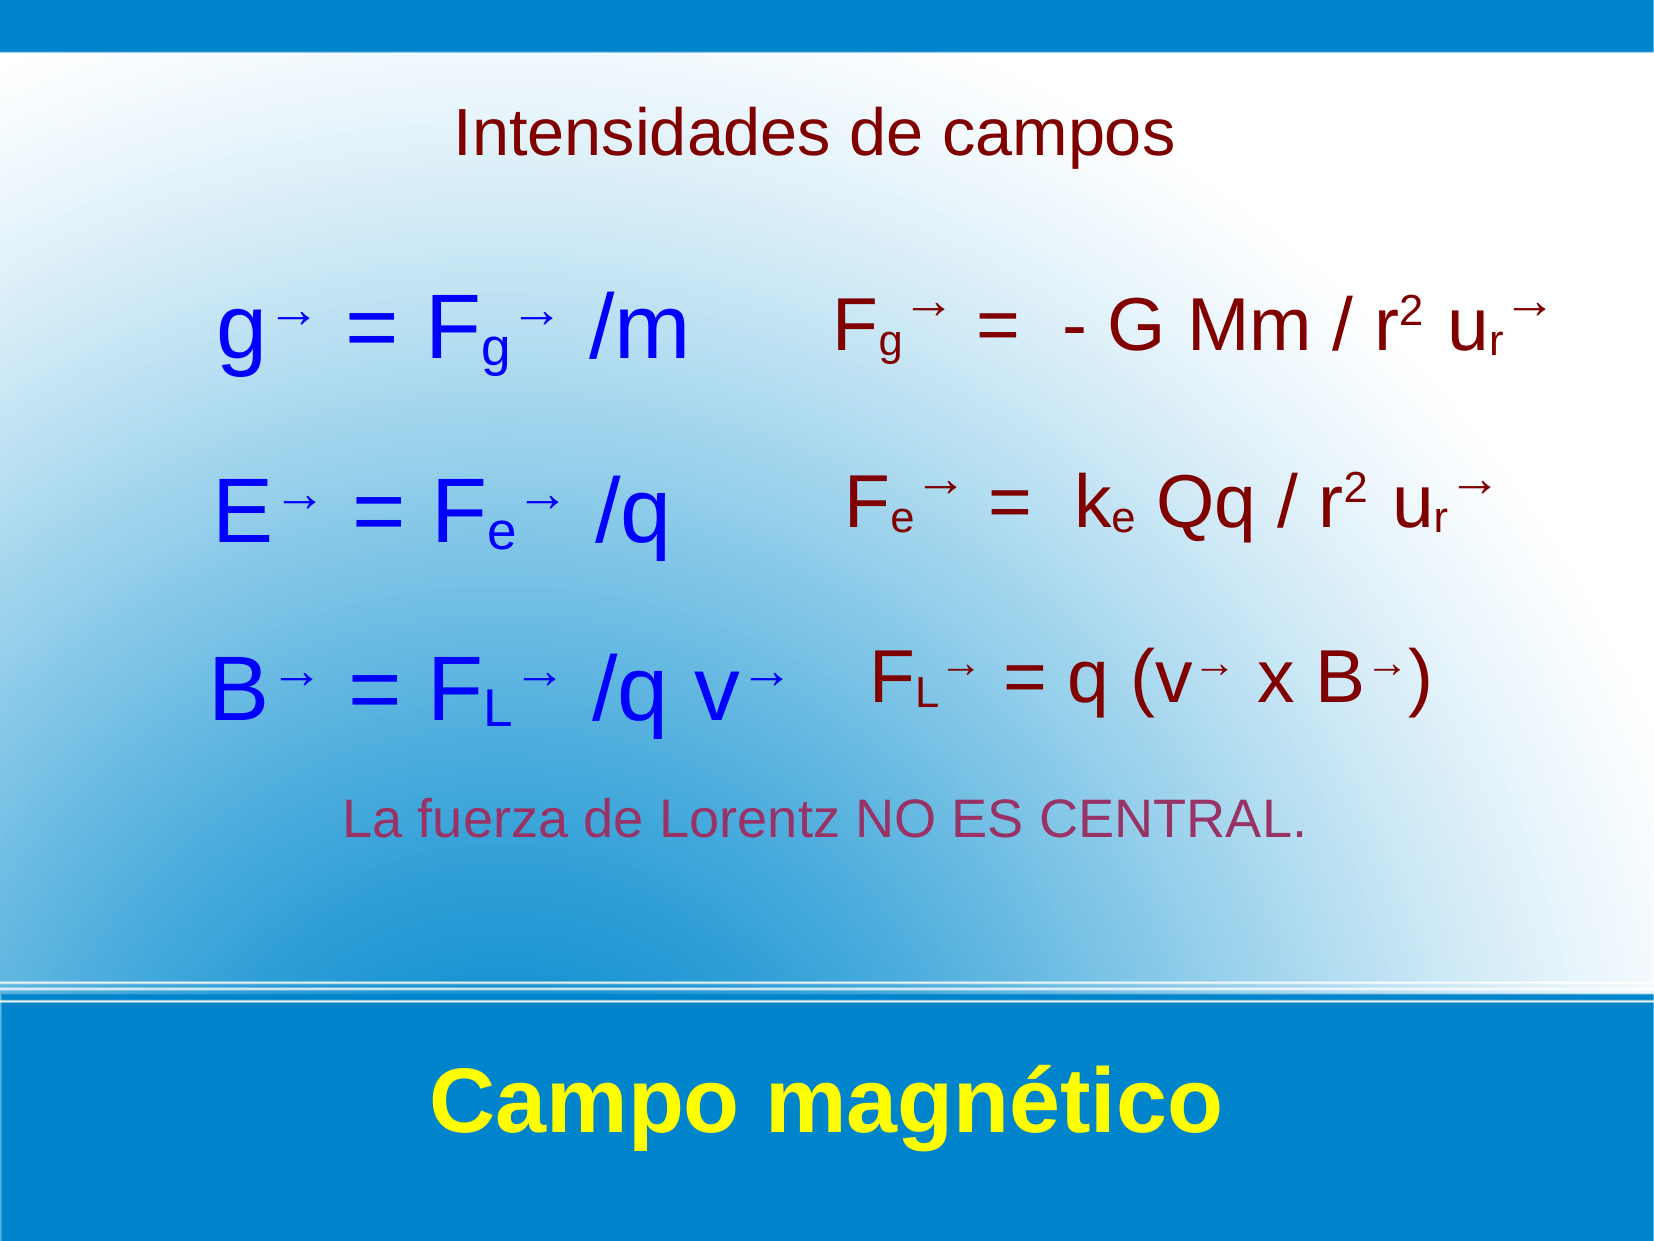

Intensidades de campos
g→ = Fg→ /m
 Fg→ = - G Mm / r2 ur→
E→ = Fe→ /q
 Fe→ = ke Qq / r2 ur→
FL→ = q (v→ x B→)
B→ = FL→ /q v→
La fuerza de Lorentz NO ES CENTRAL.
# Campo magnético